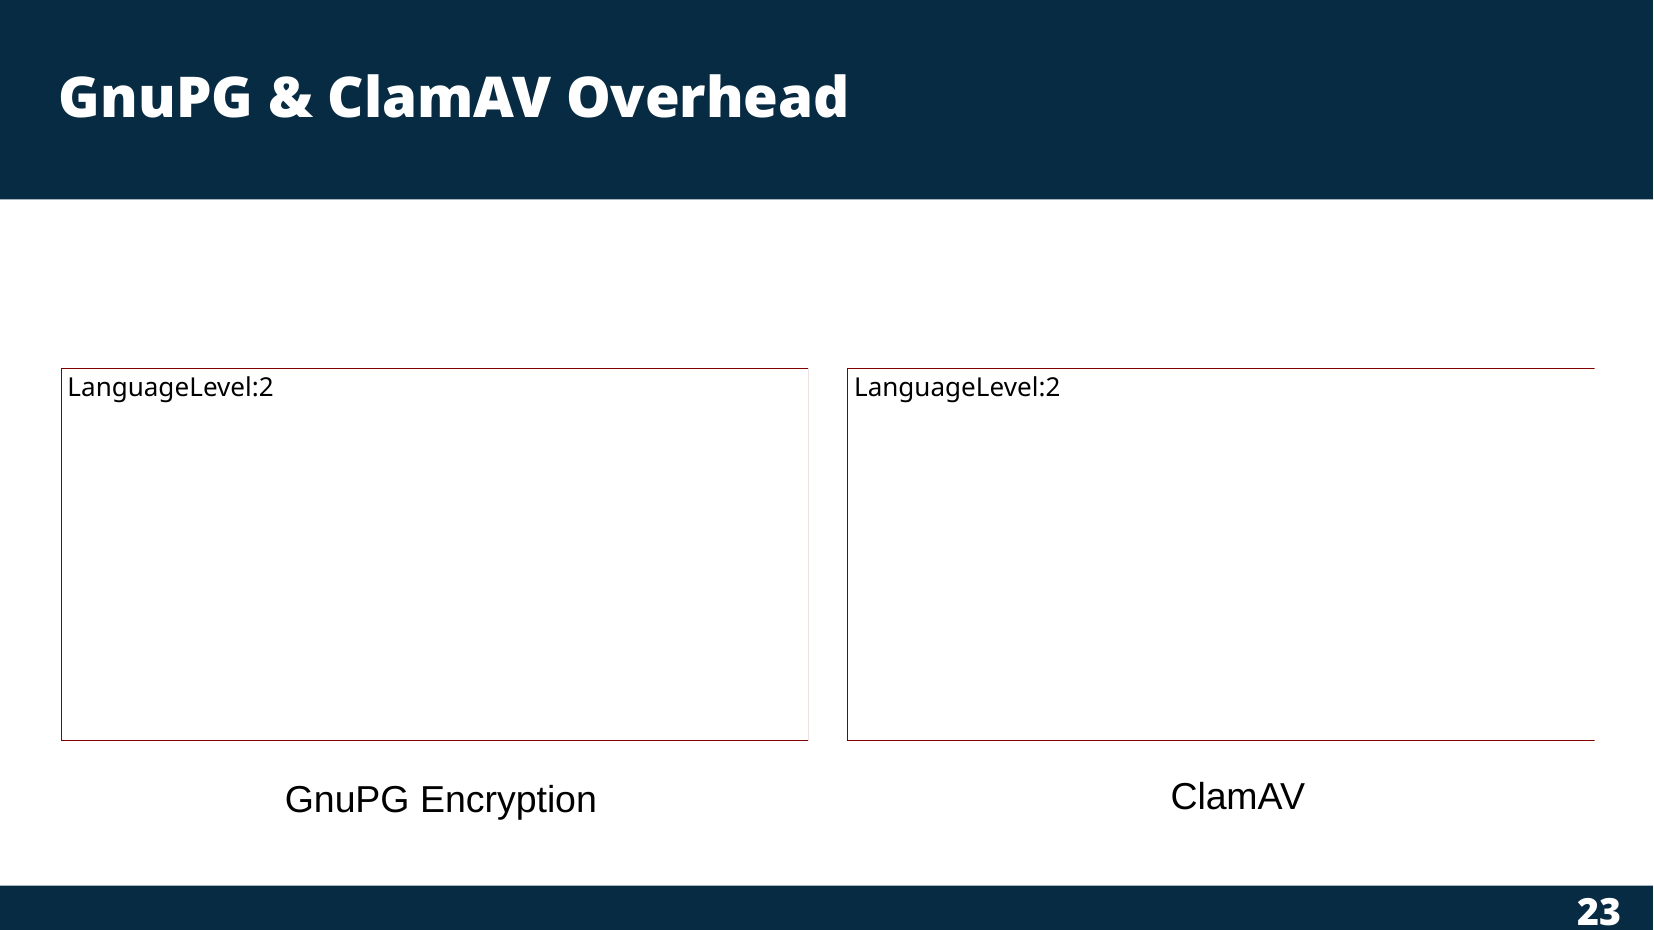

# GnuPG & ClamAV Overhead
ClamAV
GnuPG Encryption